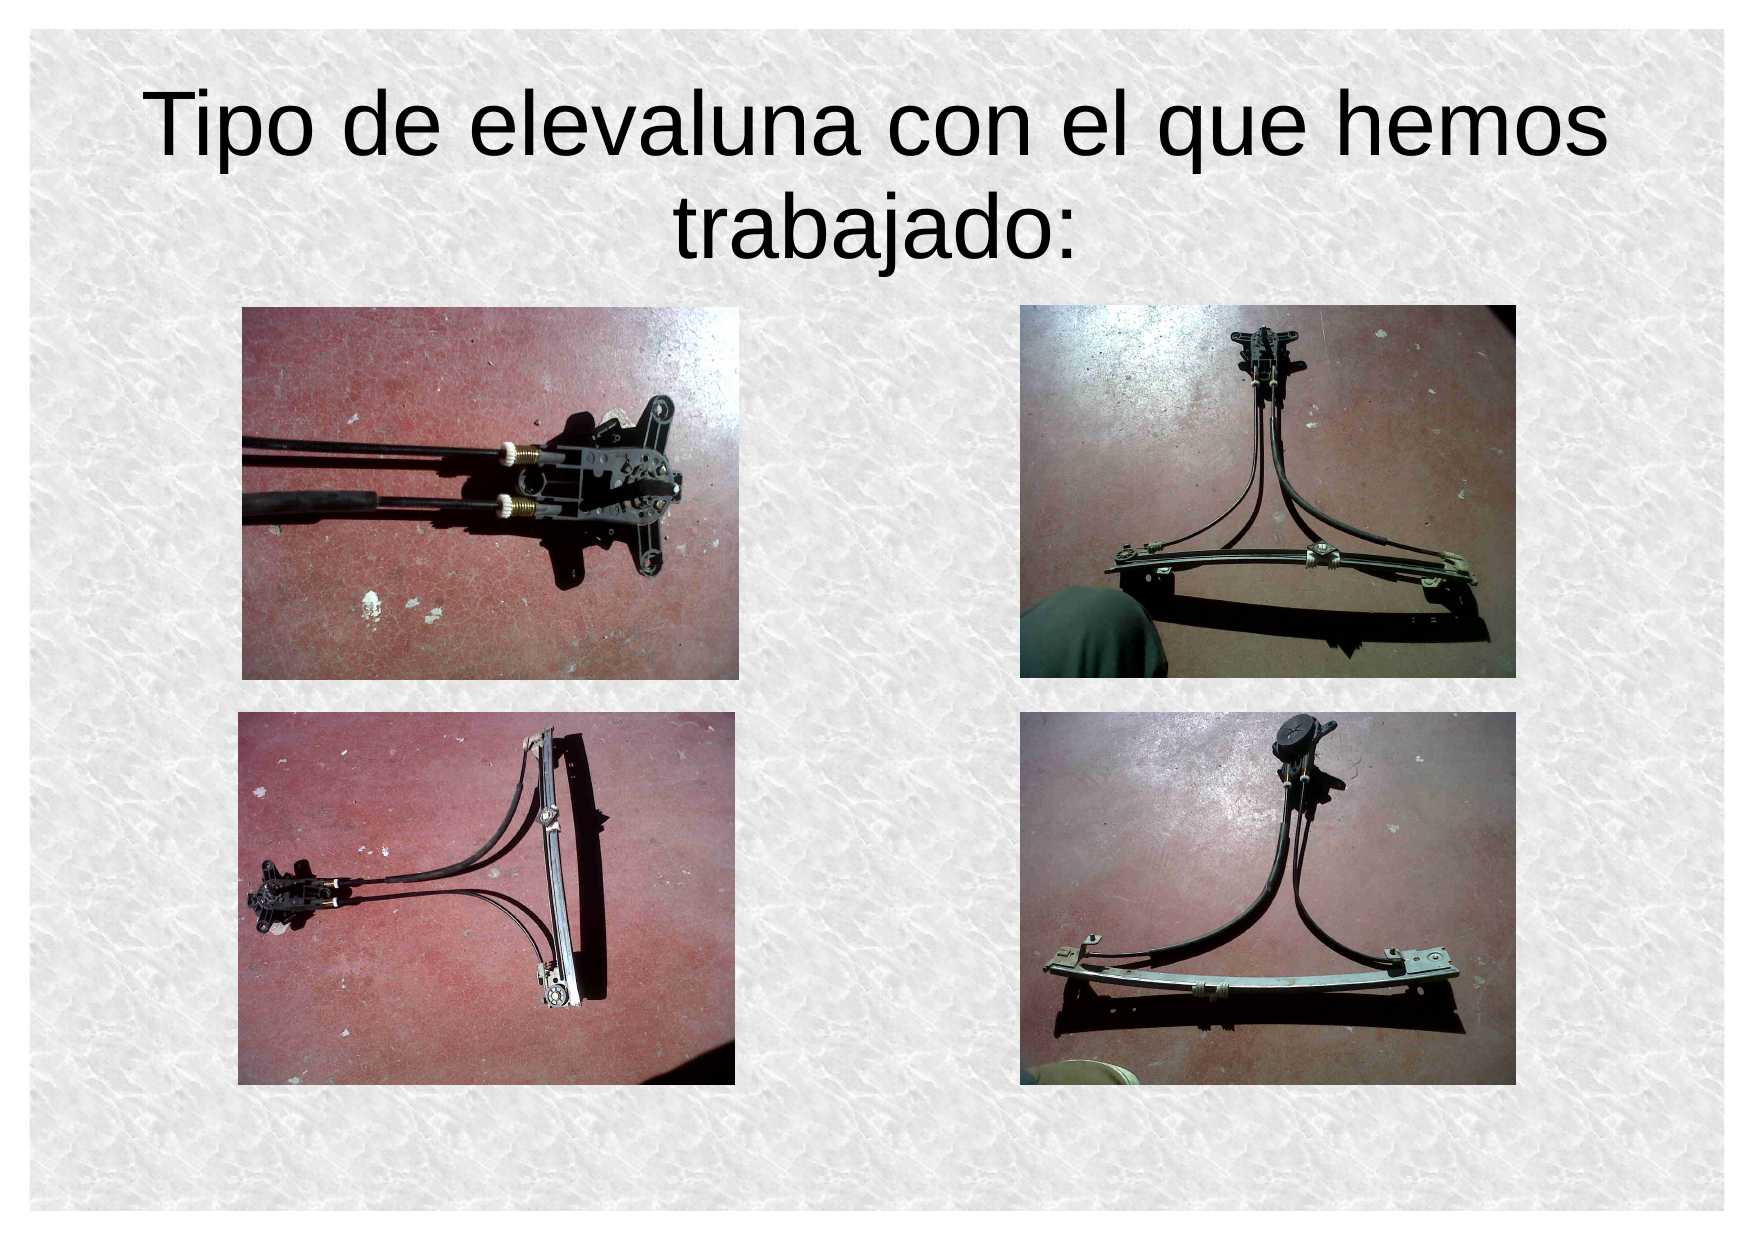

# Tipo de elevaluna con el que hemos trabajado: